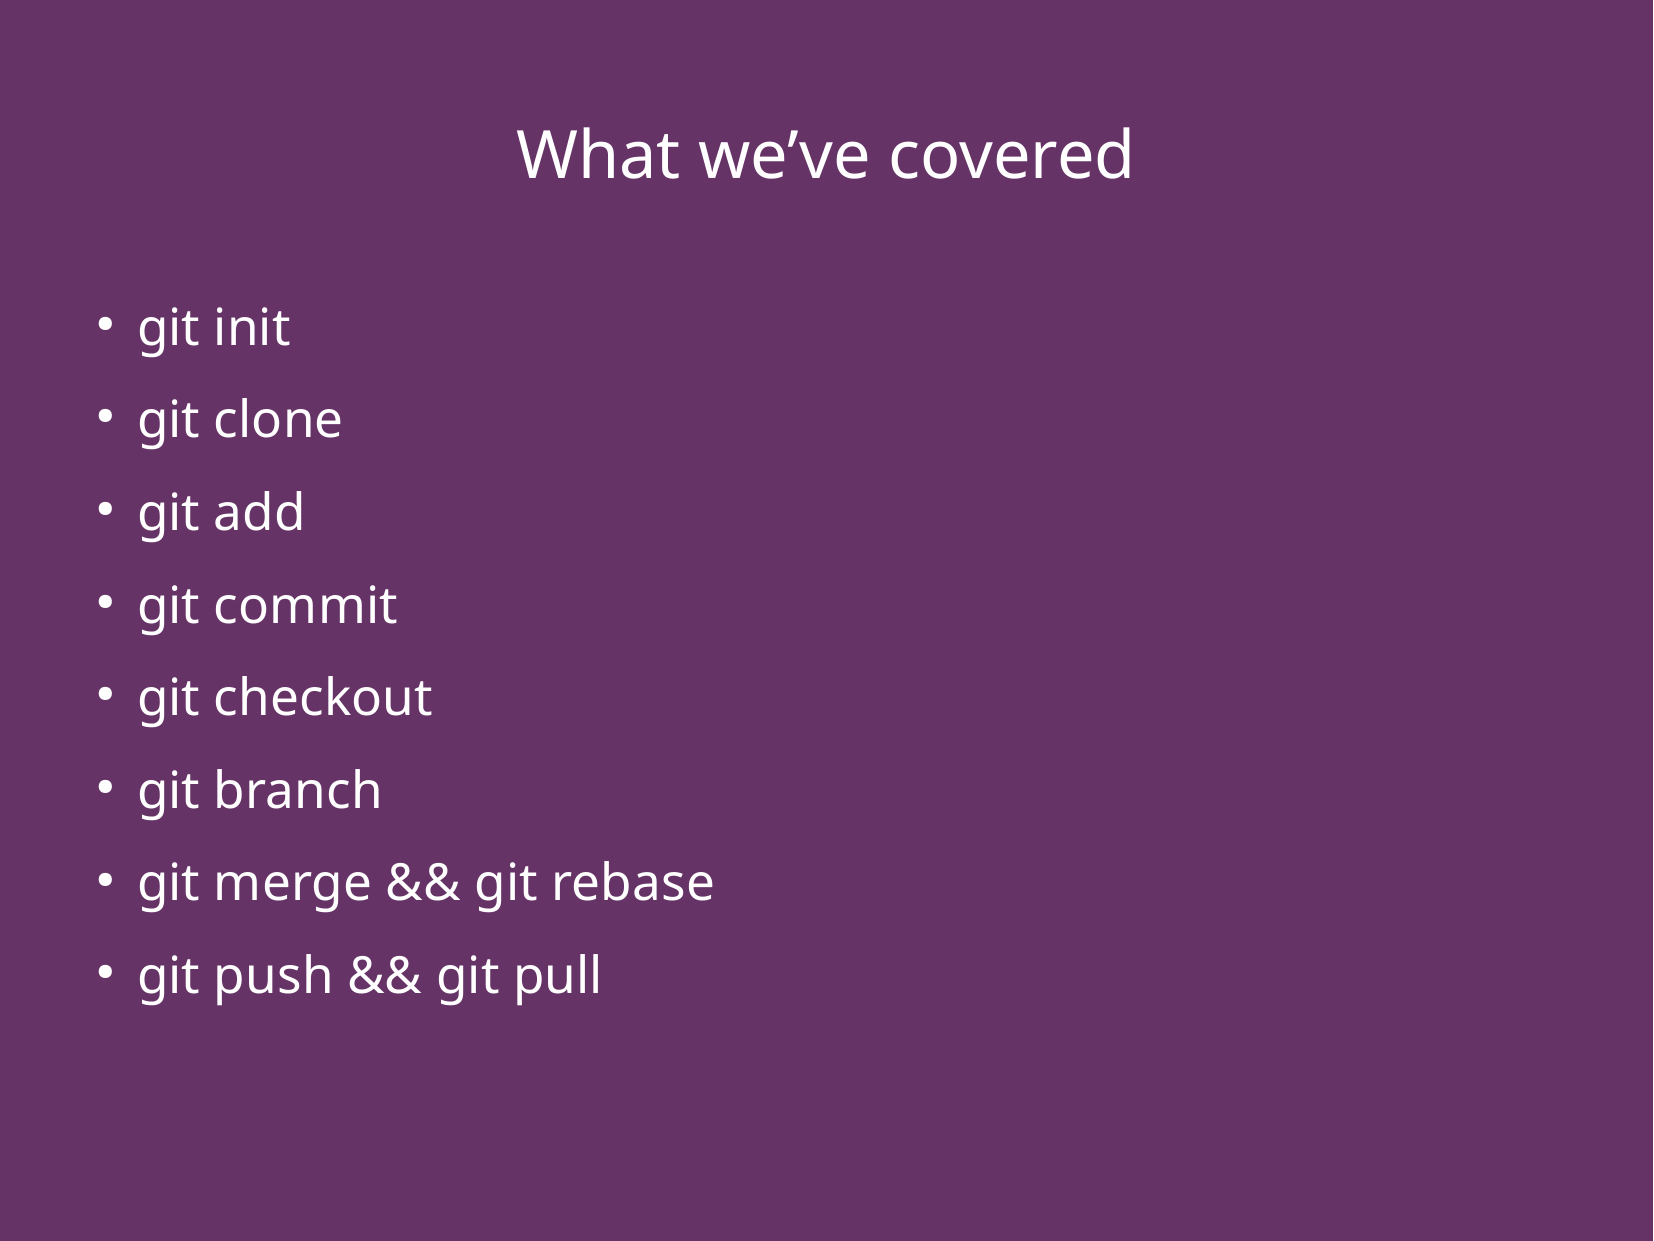

# What we’ve covered
git init
git clone
git add
git commit
git checkout
git branch
git merge && git rebase
git push && git pull